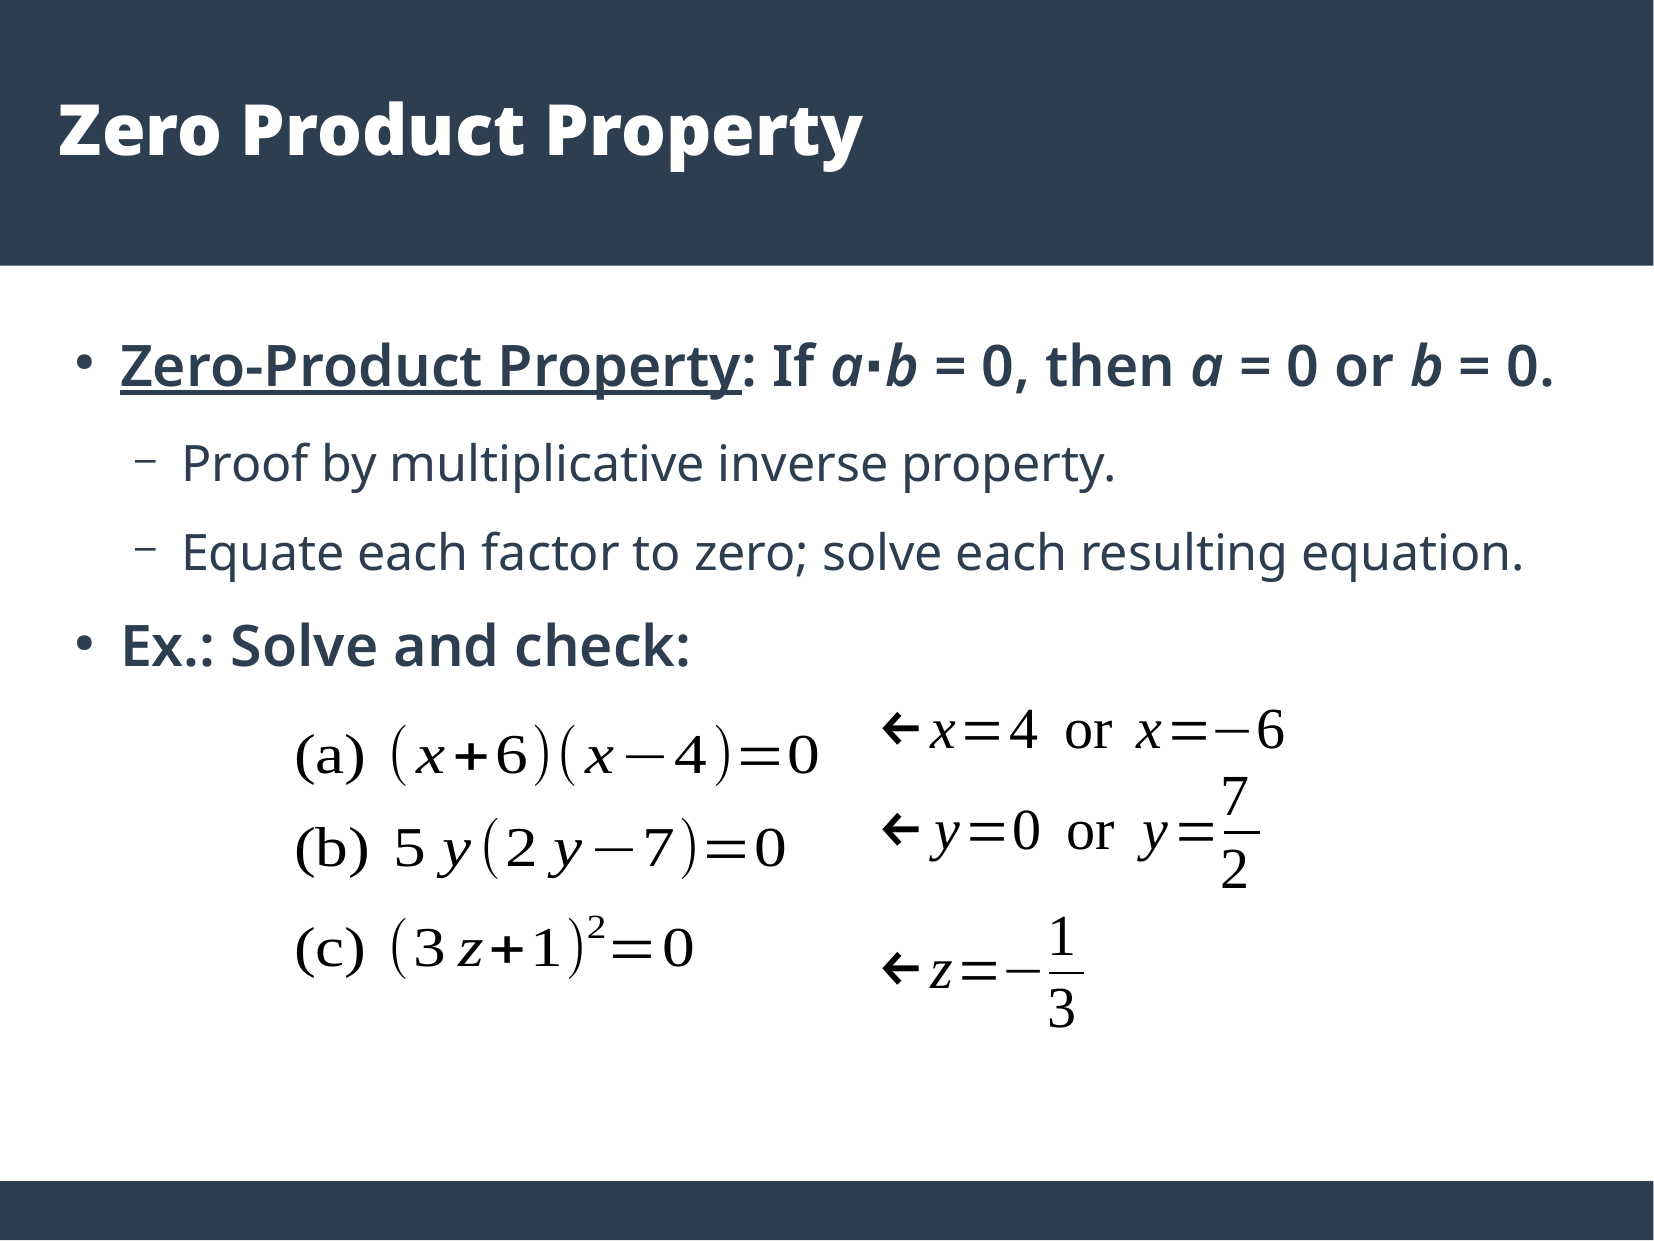

# Zero Product Property
Zero-Product Property: If a∙b = 0, then a = 0 or b = 0.
Proof by multiplicative inverse property.
Equate each factor to zero; solve each resulting equation.
Ex.: Solve and check: